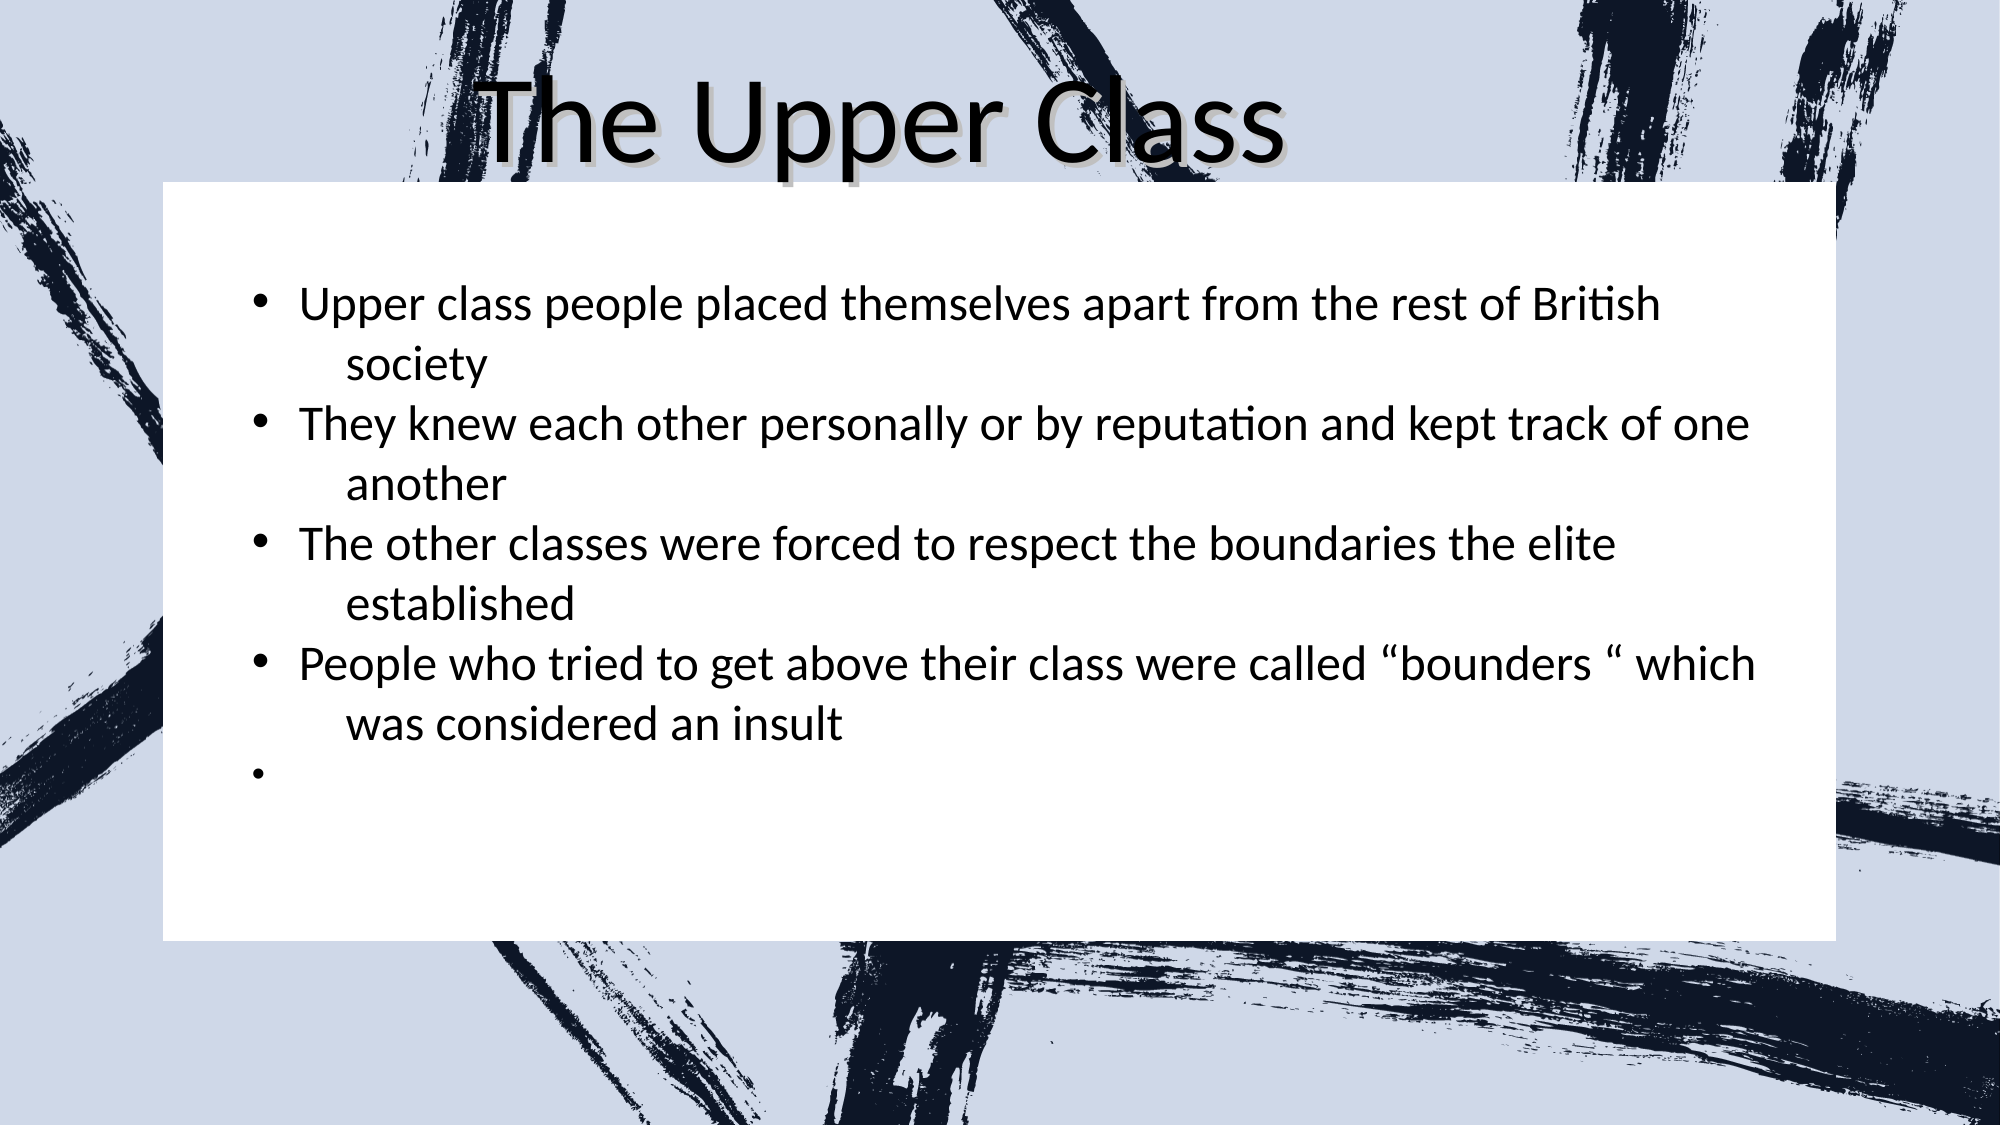

The Upper Class
Upper class people placed themselves apart from the rest of British society
They knew each other personally or by reputation and kept track of one another
The other classes were forced to respect the boundaries the elite established
People who tried to get above their class were called “bounders “ which was considered an insult